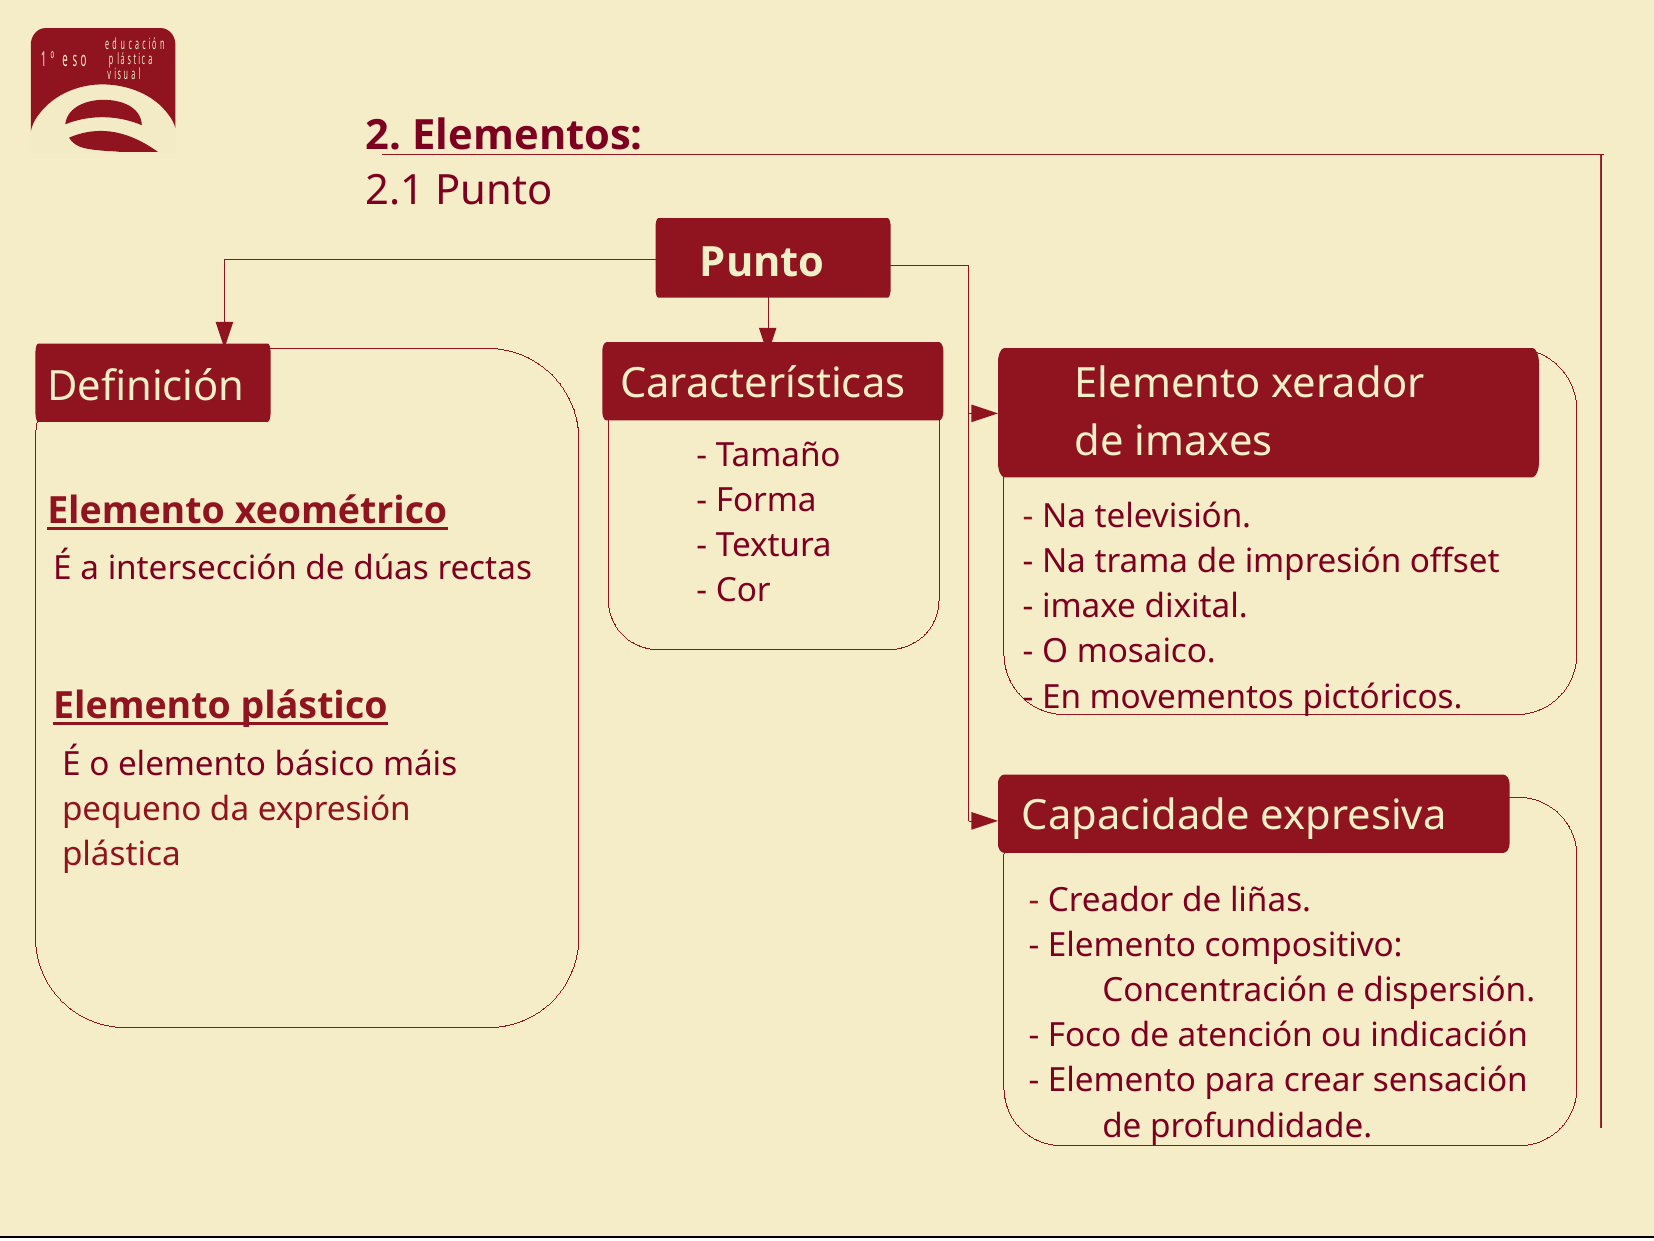

2. Elementos:
	2.1 Punto
Punto
#
Características
Definición
Elemento xerador
de imaxes
	- Tamaño
- Forma
- Textura
- Cor
Elemento xeométrico
- Na televisión.
- Na trama de impresión offset
- imaxe dixital.
- O mosaico.
- En movementos pictóricos.
É a intersección de dúas rectas
Elemento plástico
É o elemento básico máis
pequeno da expresión
plástica
Capacidade expresiva
- Creador de liñas.
- Elemento compositivo:
	Concentración e dispersión.
- Foco de atención ou indicación
- Elemento para crear sensación
	de profundidade.